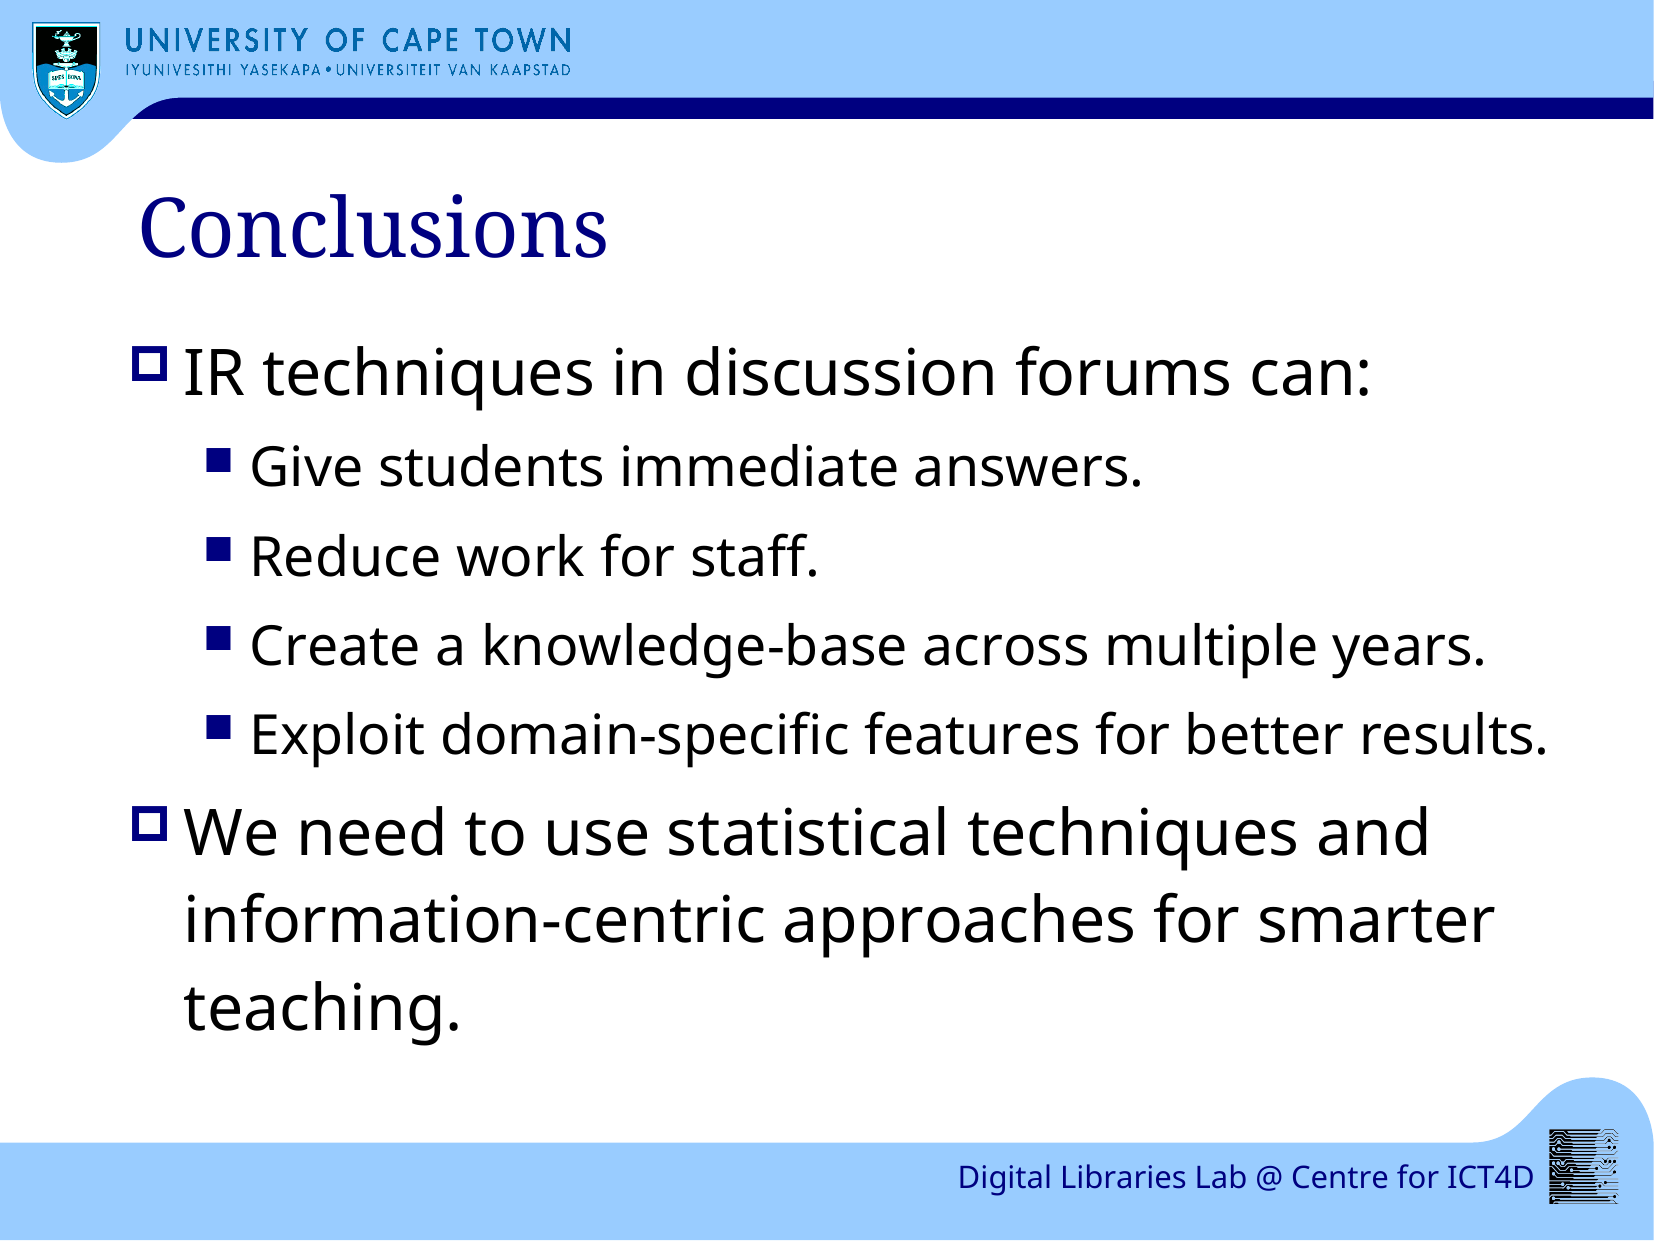

# Conclusions
IR techniques in discussion forums can:
Give students immediate answers.
Reduce work for staff.
Create a knowledge-base across multiple years.
Exploit domain-specific features for better results.
We need to use statistical techniques and information-centric approaches for smarter teaching.